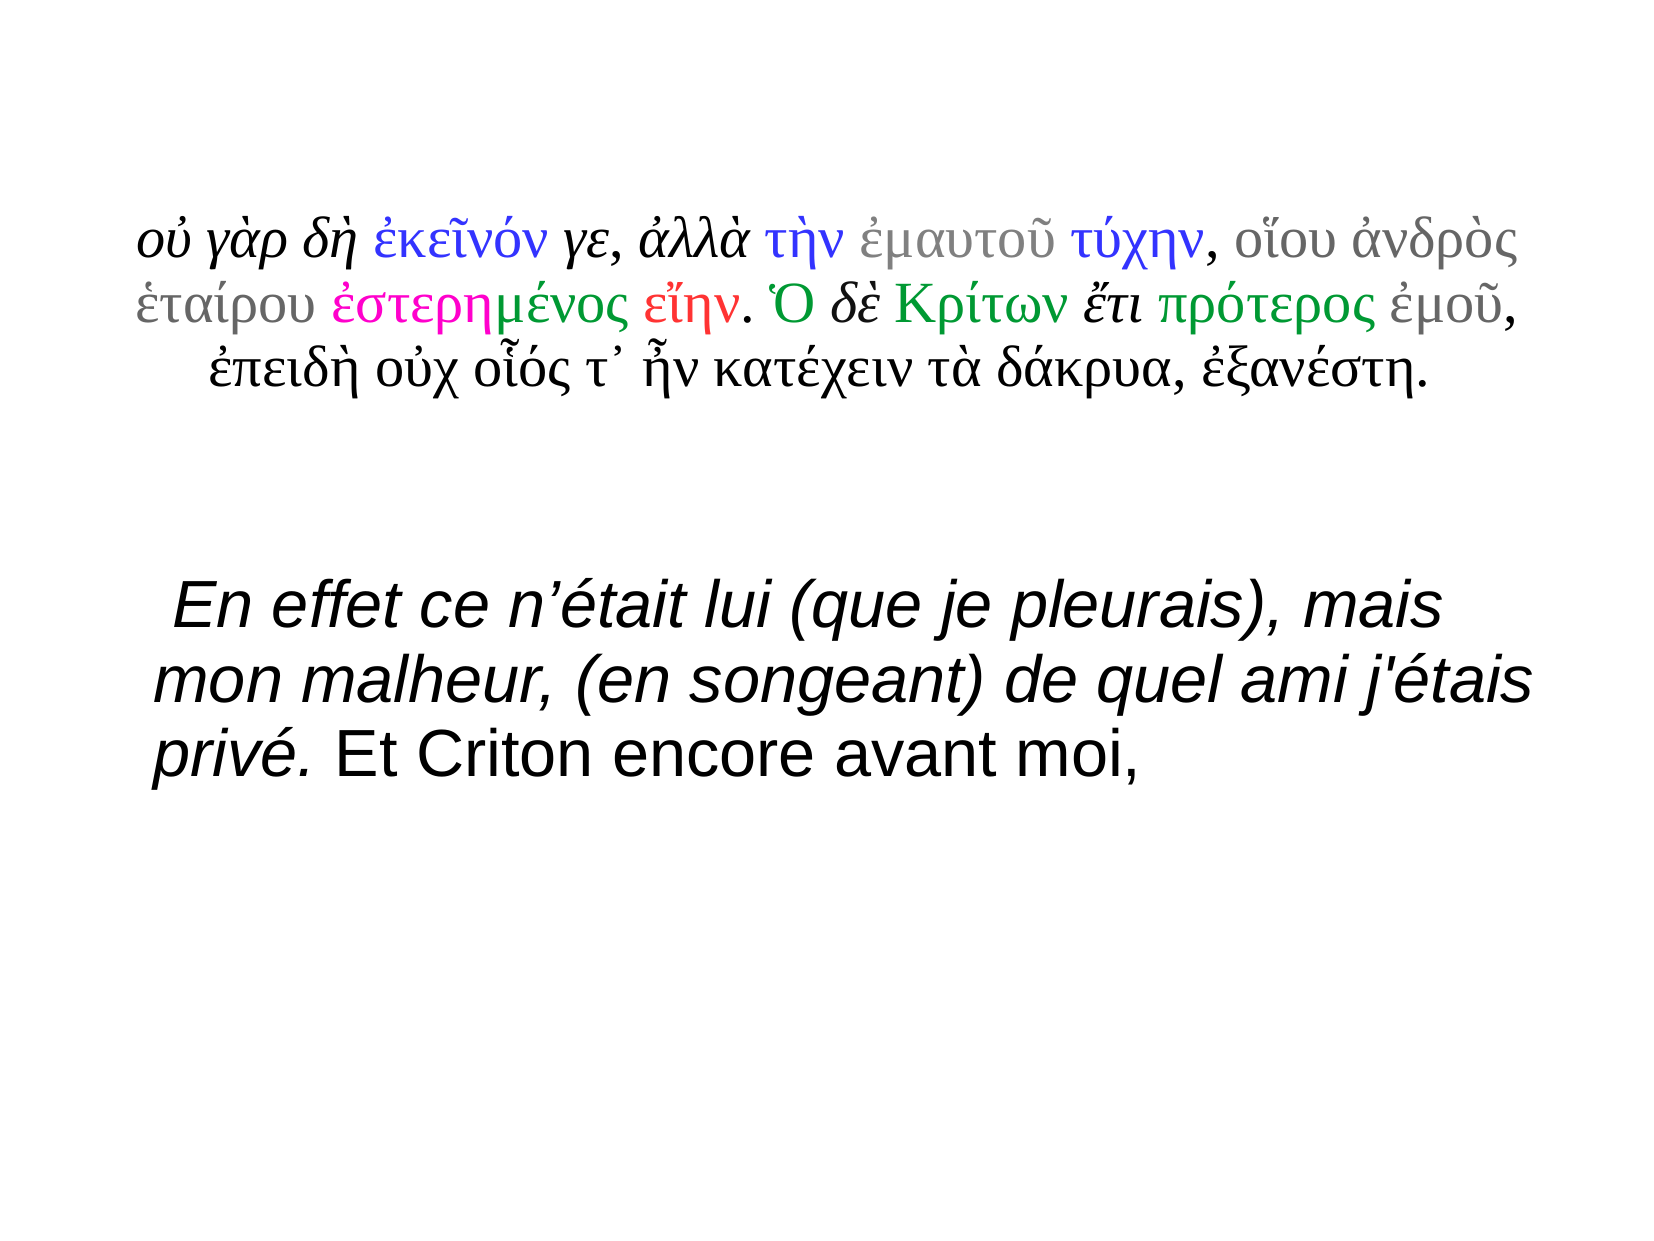

# οὐ γὰρ δὴ ἐκεῖνόν γε, ἀλλὰ τὴν ἐμαυτοῦ τύχην, οἵου ἀνδρὸς ἑταίρου ἐστερημένος εἴην. Ὁ δὲ Κρίτων ἔτι πρότερος ἐμοῦ, ἐπειδὴ οὐχ οἷός τ᾽ ἦν κατέχειν τὰ δάκρυα, ἐξανέστη.
 En effet ce n’était lui (que je pleurais), mais mon malheur, (en songeant) de quel ami j'étais privé. Et Criton encore avant moi,